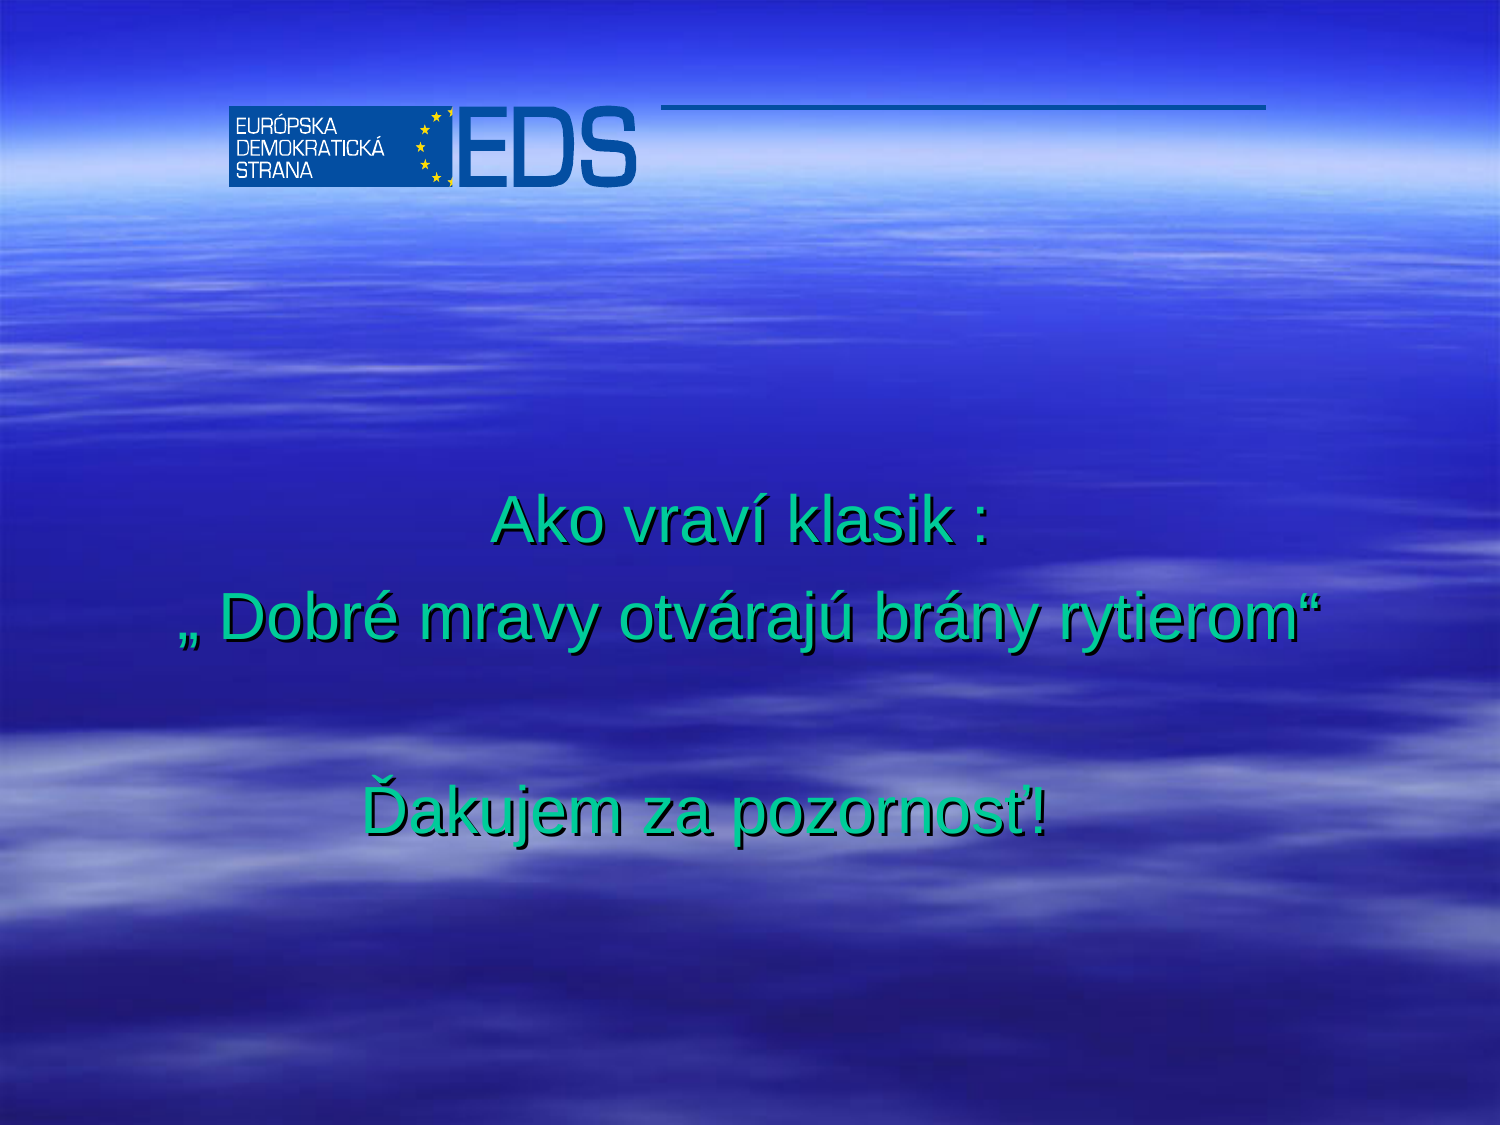

# Ako vraví klasik :
„ Dobré mravy otvárajú brány rytierom“
 Ďakujem za pozornosť!